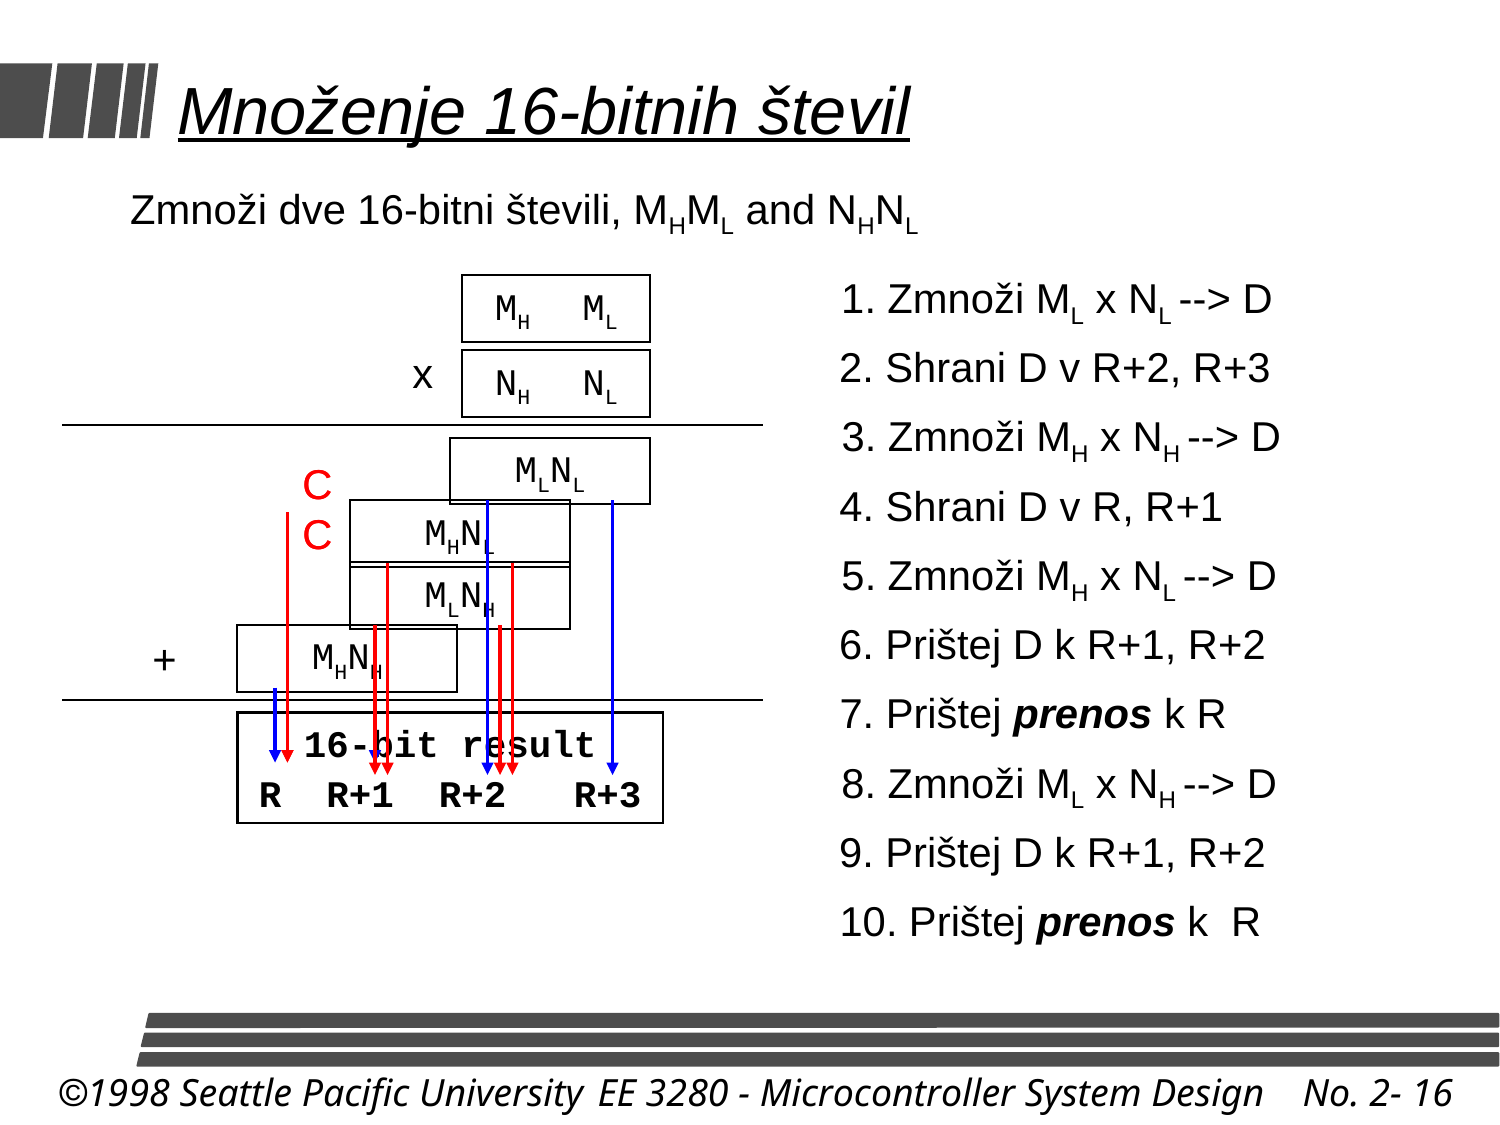

# Množenje 16-bitnih števil
Zmnoži dve 16-bitni števili, MHML and NHNL
1. Zmnoži ML x NL --> D
MH ML
2. Shrani D v R+2, R+3
x
NH NL
3. Zmnoži MH x NH --> D
MLNL
C
C
4. Shrani D v R, R+1
C
C
MHNL
5. Zmnoži MH x NL --> D
MLNH
6. Prištej D k R+1, R+2
+
MHNH
7. Prištej prenos k R
16-bit result
R R+1 R+2 R+3
8. Zmnoži ML x NH --> D
9. Prištej D k R+1, R+2
10. Prištej prenos k R